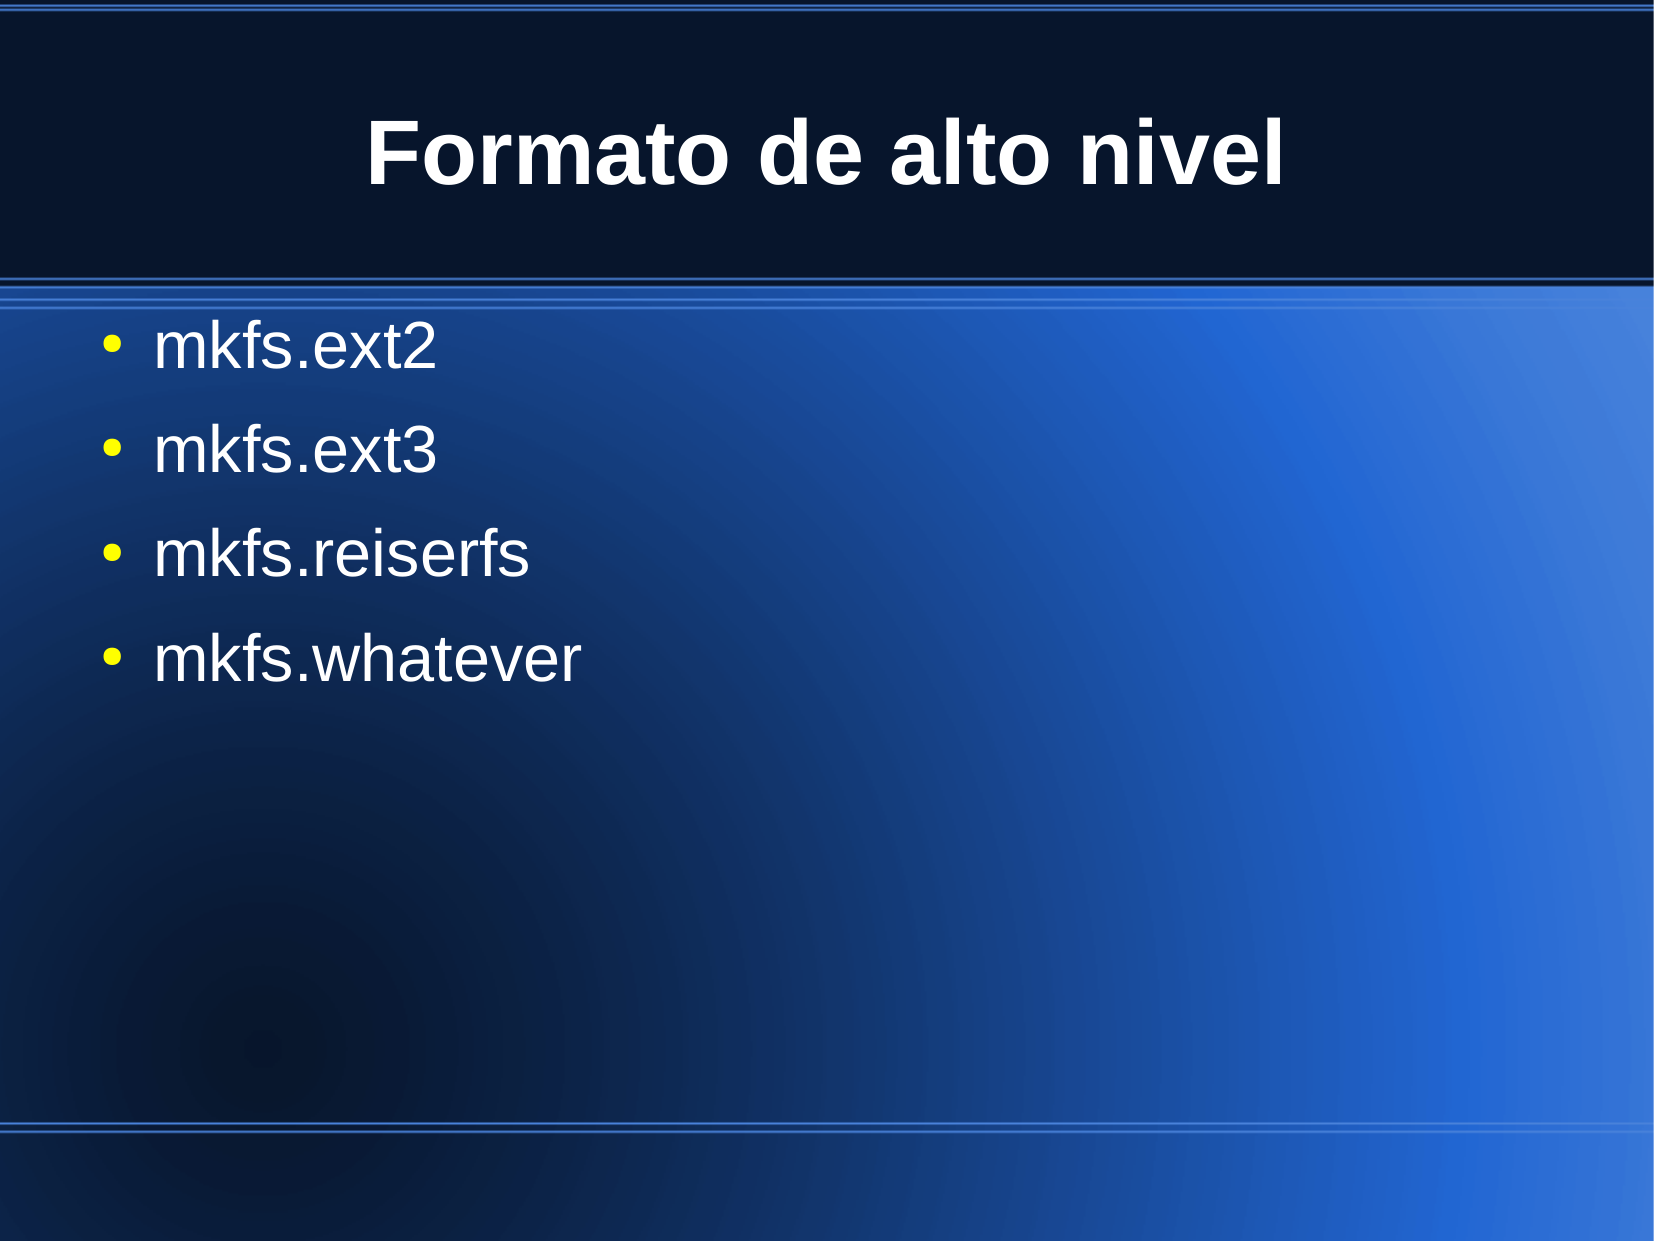

# Formato de alto nivel
mkfs.ext2
mkfs.ext3
mkfs.reiserfs
mkfs.whatever